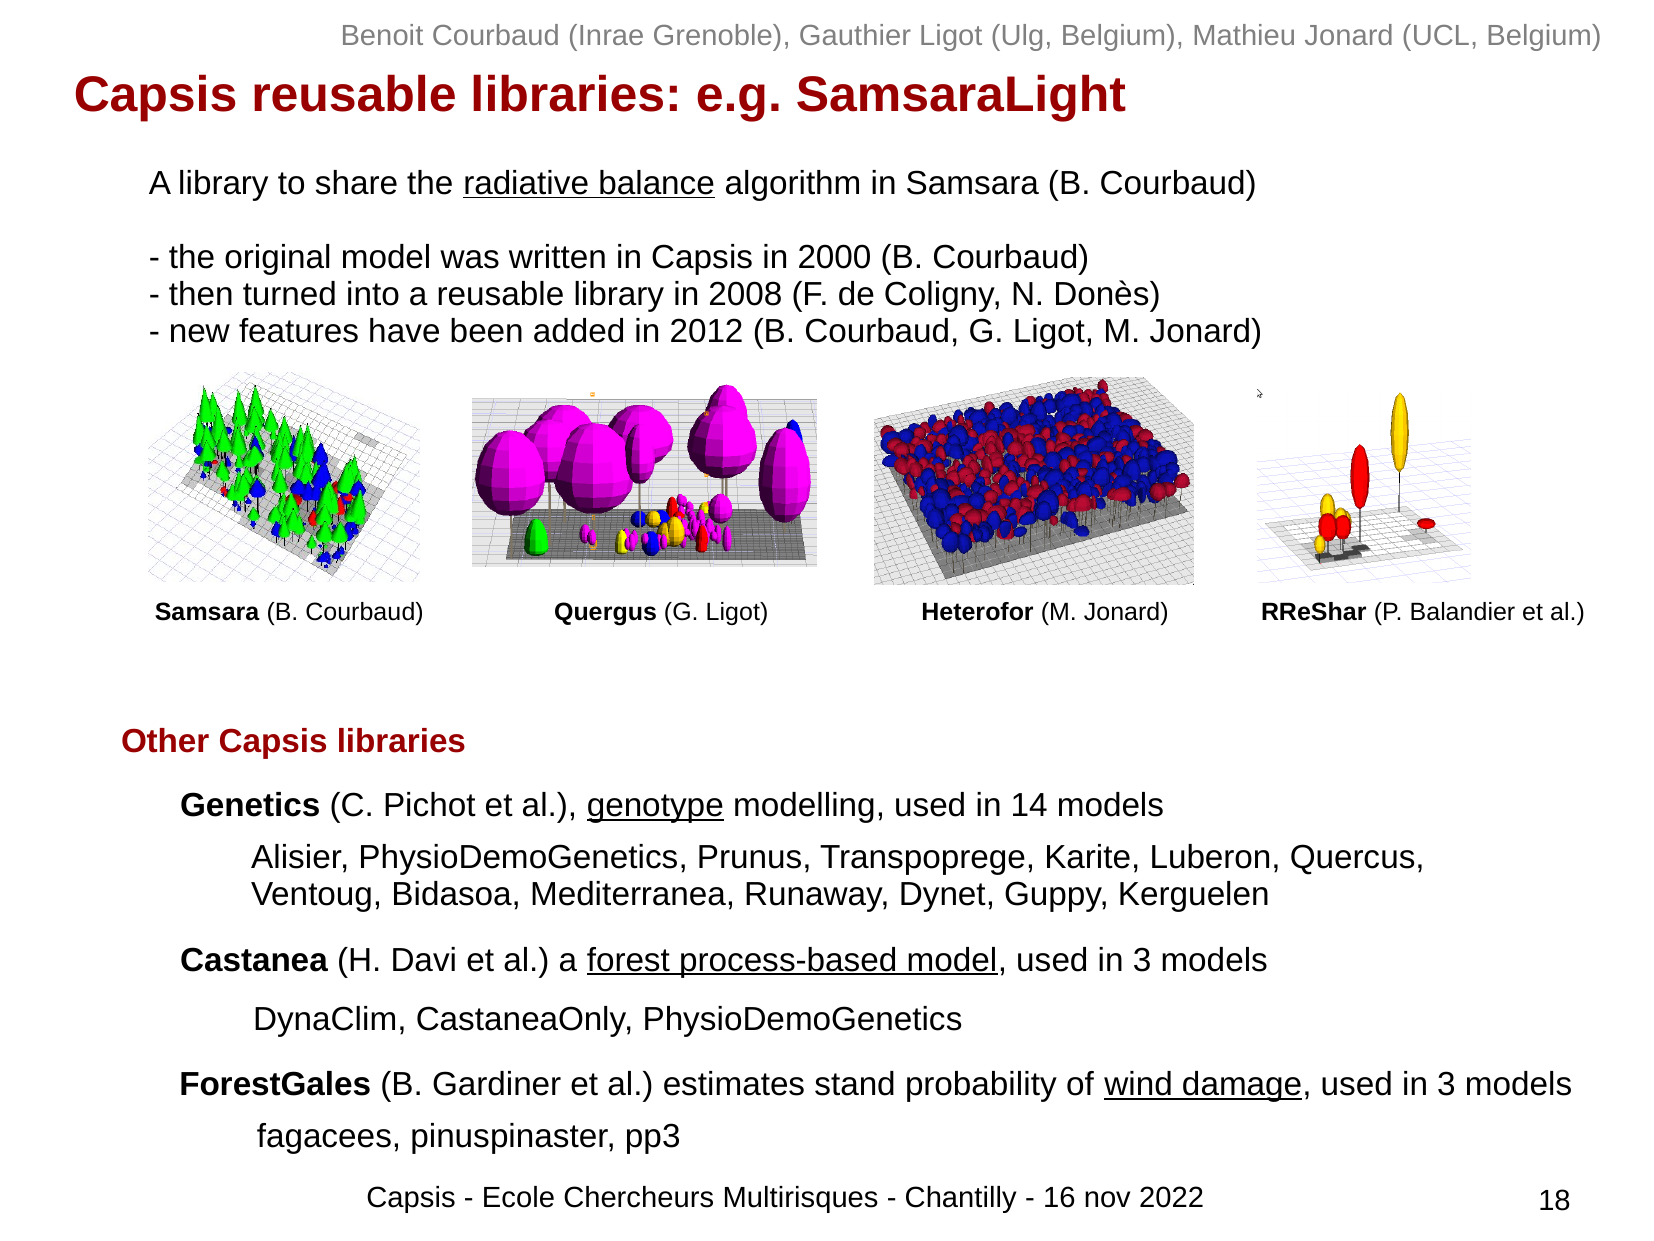

Benoit Courbaud (Inrae Grenoble), Gauthier Ligot (Ulg, Belgium), Mathieu Jonard (UCL, Belgium)
Capsis reusable libraries: e.g. SamsaraLight
A library to share the radiative balance algorithm in Samsara (B. Courbaud)
- the original model was written in Capsis in 2000 (B. Courbaud)
- then turned into a reusable library in 2008 (F. de Coligny, N. Donès)
- new features have been added in 2012 (B. Courbaud, G. Ligot, M. Jonard)
Samsara (B. Courbaud)
Quergus (G. Ligot)
Heterofor (M. Jonard)
RReShar (P. Balandier et al.)
Other Capsis libraries
Genetics (C. Pichot et al.), genotype modelling, used in 14 models
Alisier, PhysioDemoGenetics, Prunus, Transpoprege, Karite, Luberon, Quercus, Ventoug, Bidasoa, Mediterranea, Runaway, Dynet, Guppy, Kerguelen
Castanea (H. Davi et al.) a forest process-based model, used in 3 models
DynaClim, CastaneaOnly, PhysioDemoGenetics
ForestGales (B. Gardiner et al.) estimates stand probability of wind damage, used in 3 models
fagacees, pinuspinaster, pp3
18